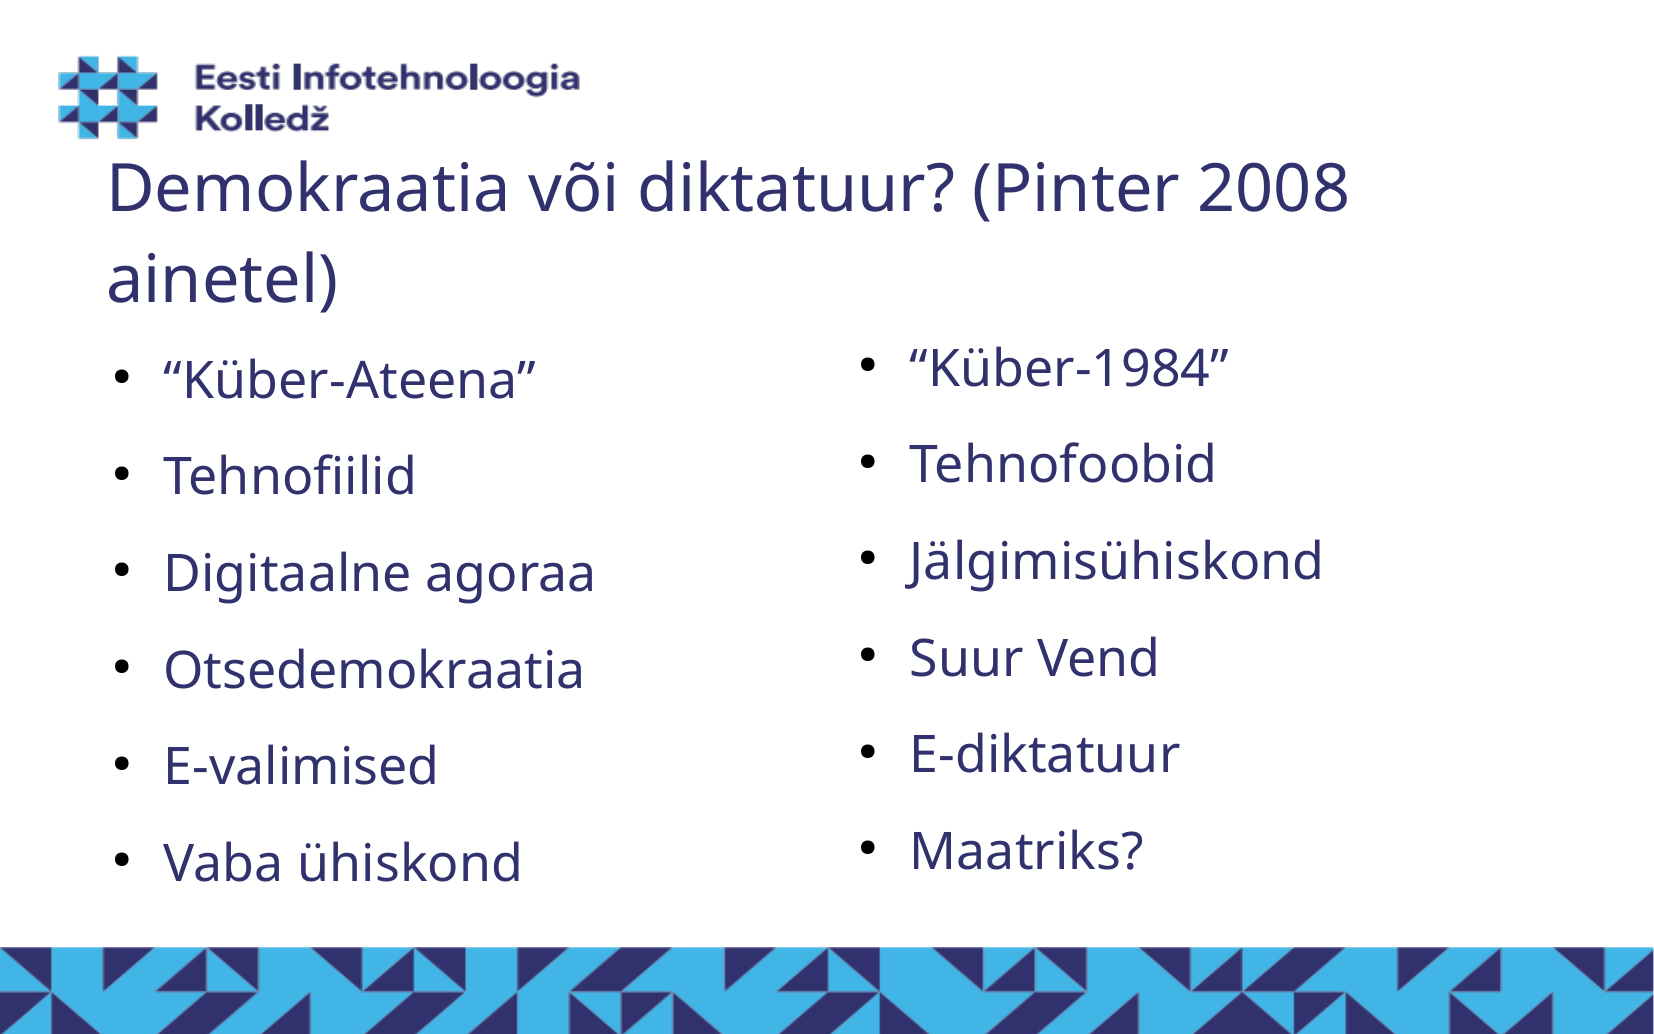

# Demokraatia või diktatuur? (Pinter 2008 ainetel)
“Küber-1984”
Tehnofoobid
Jälgimisühiskond
Suur Vend
E-diktatuur
Maatriks?
“Küber-Ateena”
Tehnofiilid
Digitaalne agoraa
Otsedemokraatia
E-valimised
Vaba ühiskond